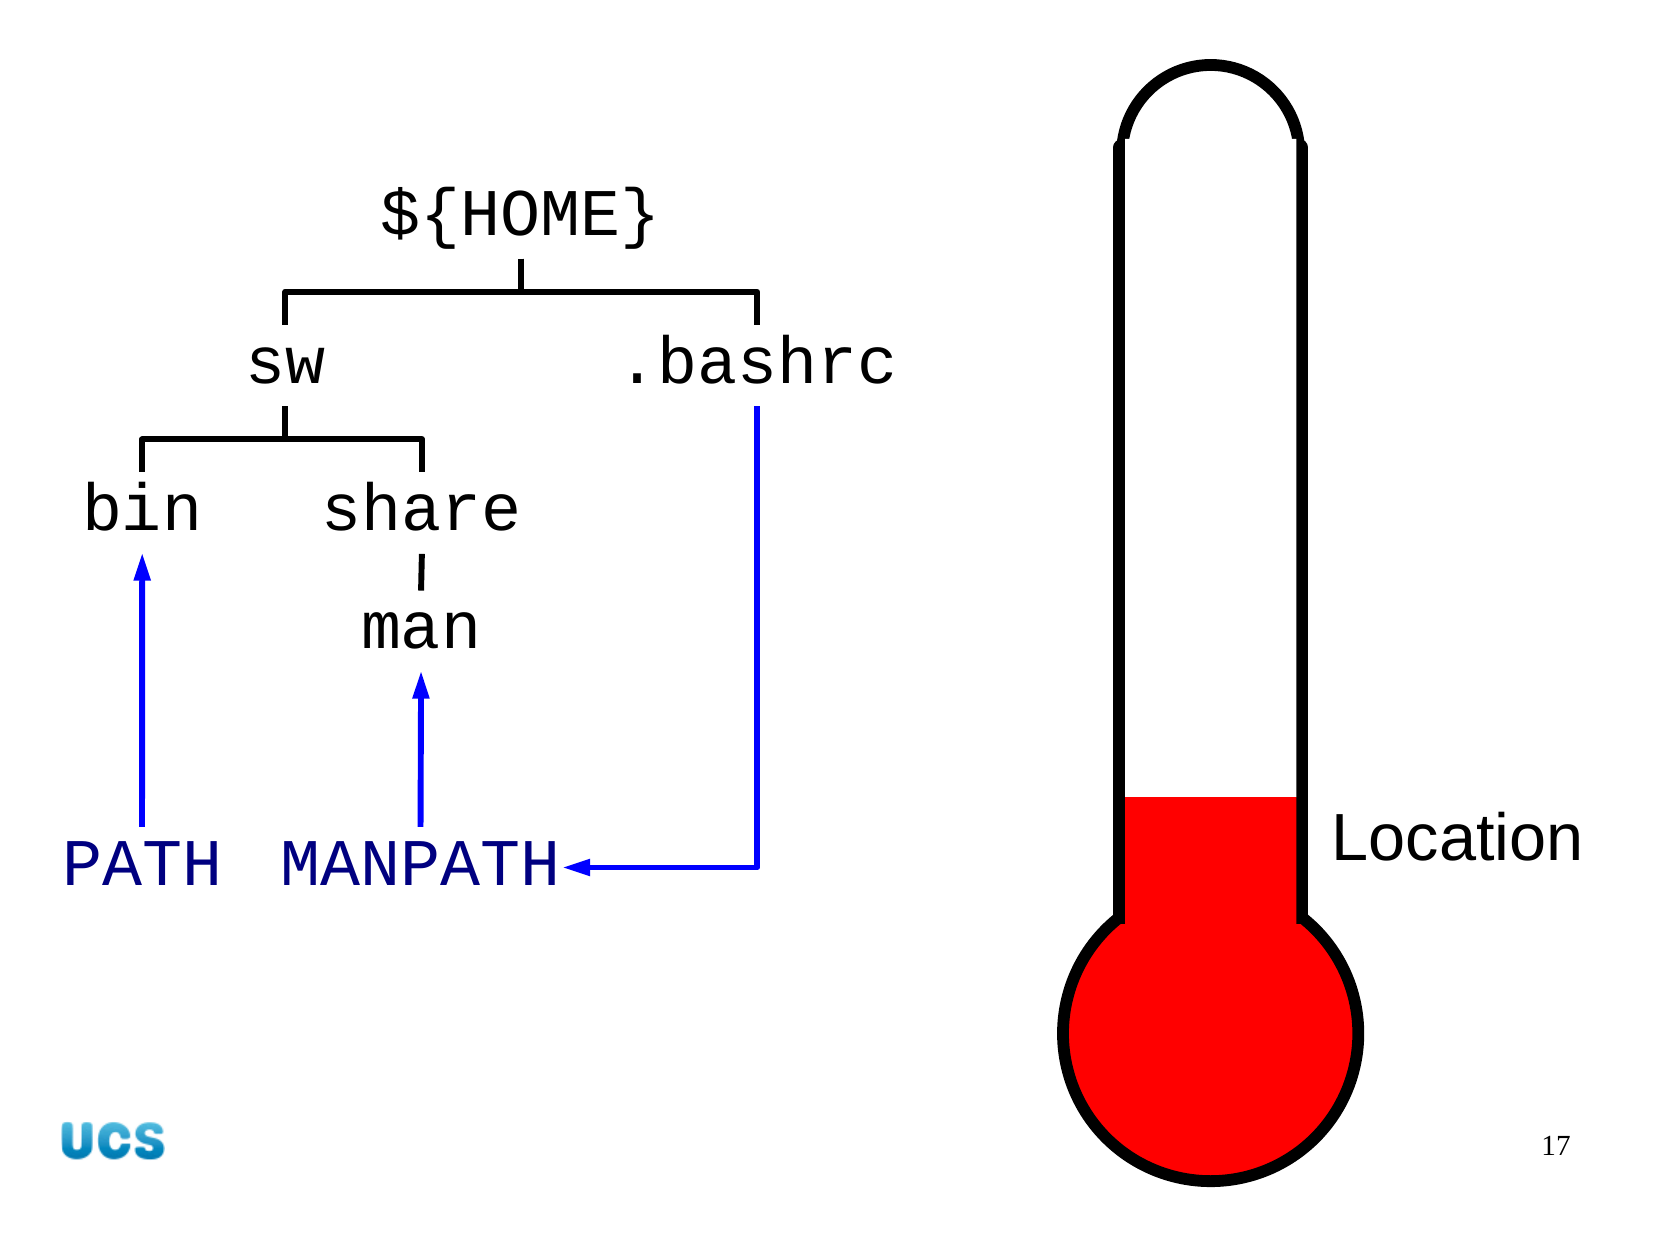

${HOME}
sw
.bashrc
bin
share
man
Location
PATH
MANPATH
17